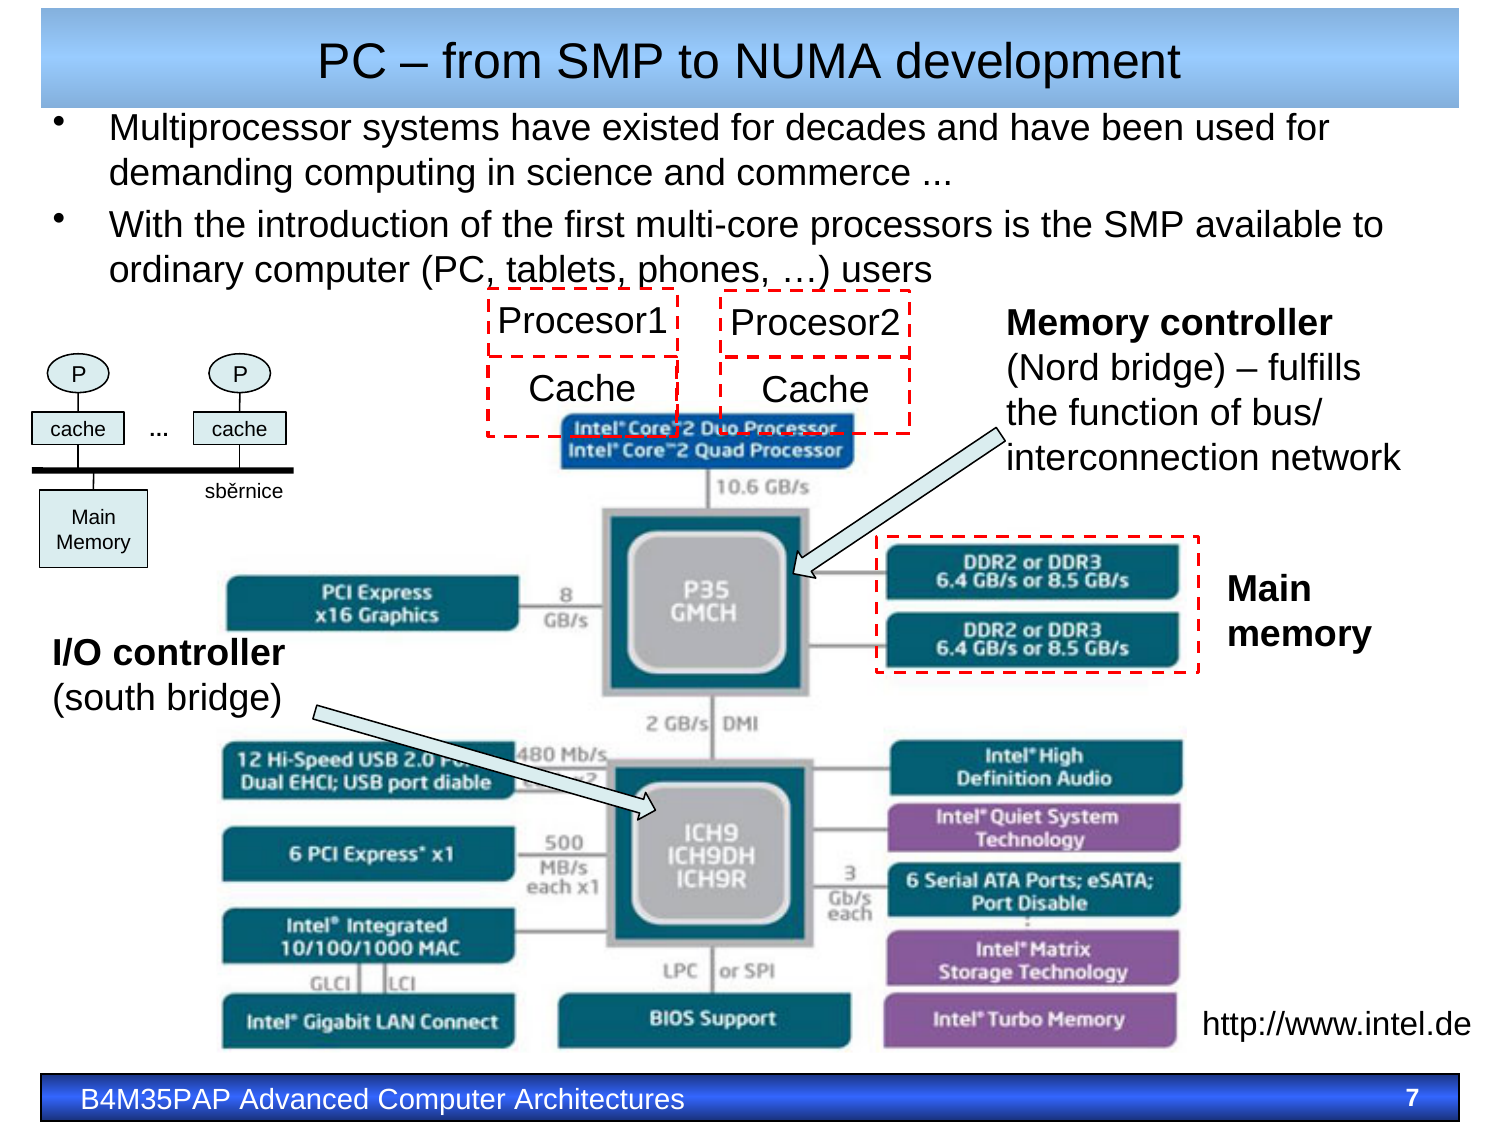

PC – from SMP to NUMA development
# Multiprocessor systems have existed for decades and have been used for demanding computing in science and commerce ...
With the introduction of the first multi-core processors is the SMP available to ordinary computer (PC, tablets, phones, …) users
Procesor1
Procesor2
P
P
cache
…
cache
Main Memory
sběrnice
Cache
Cache
Main memory
Memory controller (Nord bridge) – fulfills the function of bus/ interconnection network
I/O controller (south bridge)
http://www.intel.de